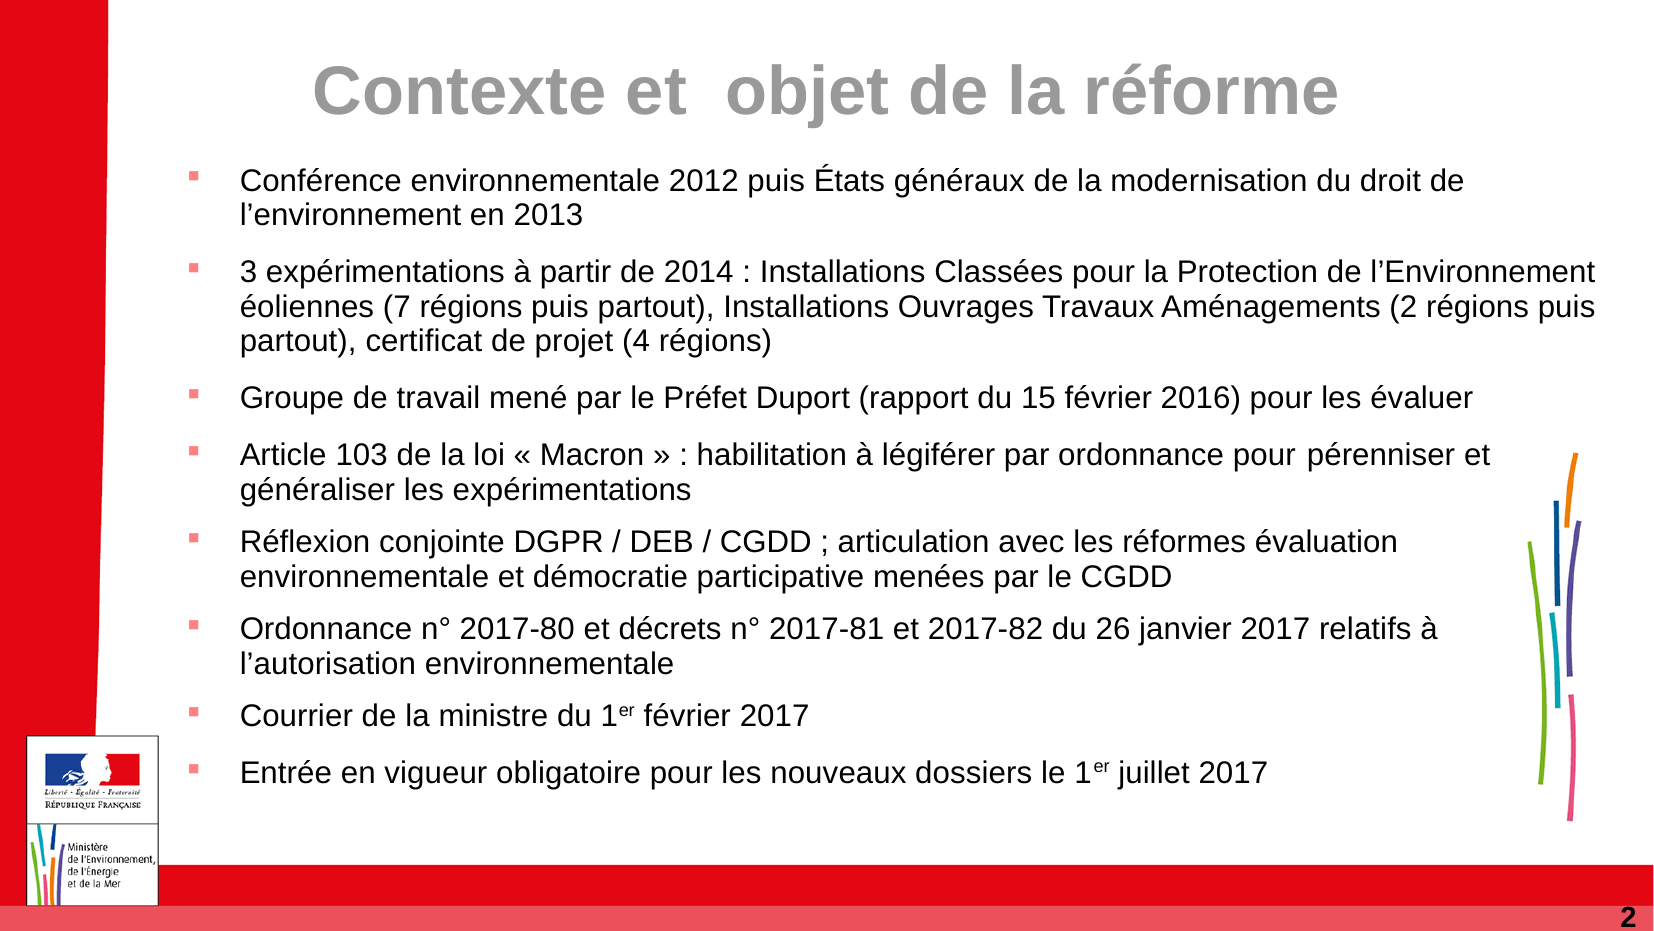

# Contexte et objet de la réforme
Conférence environnementale 2012 puis États généraux de la modernisation du droit de l’environnement en 2013
3 expérimentations à partir de 2014 : Installations Classées pour la Protection de l’Environnement éoliennes (7 régions puis partout), Installations Ouvrages Travaux Aménagements (2 régions puis partout), certificat de projet (4 régions)
Groupe de travail mené par le Préfet Duport (rapport du 15 février 2016) pour les évaluer
Article 103 de la loi « Macron » : habilitation à légiférer par ordonnance pour pérenniser et généraliser les expérimentations
Réflexion conjointe DGPR / DEB / CGDD ; articulation avec les réformes évaluation environnementale et démocratie participative menées par le CGDD
Ordonnance n° 2017-80 et décrets n° 2017-81 et 2017-82 du 26 janvier 2017 relatifs à l’autorisation environnementale
Courrier de la ministre du 1er février 2017
Entrée en vigueur obligatoire pour les nouveaux dossiers le 1er juillet 2017
2